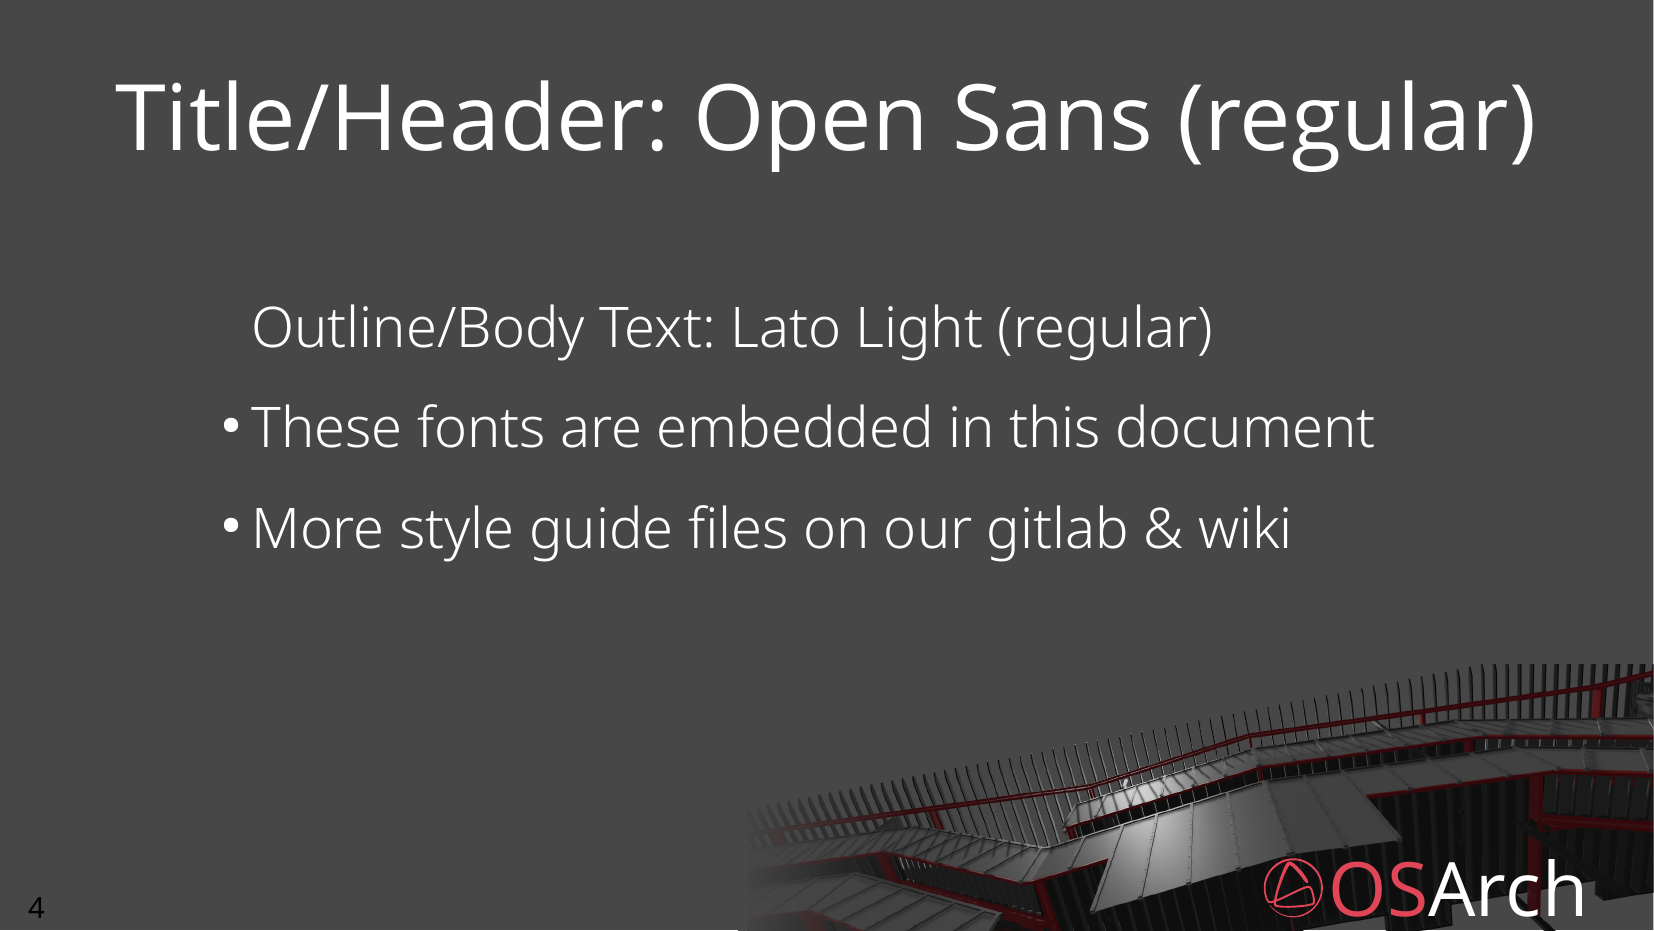

# Title/Header: Open Sans (regular)
Outline/Body Text: Lato Light (regular)
These fonts are embedded in this document
More style guide files on our gitlab & wiki